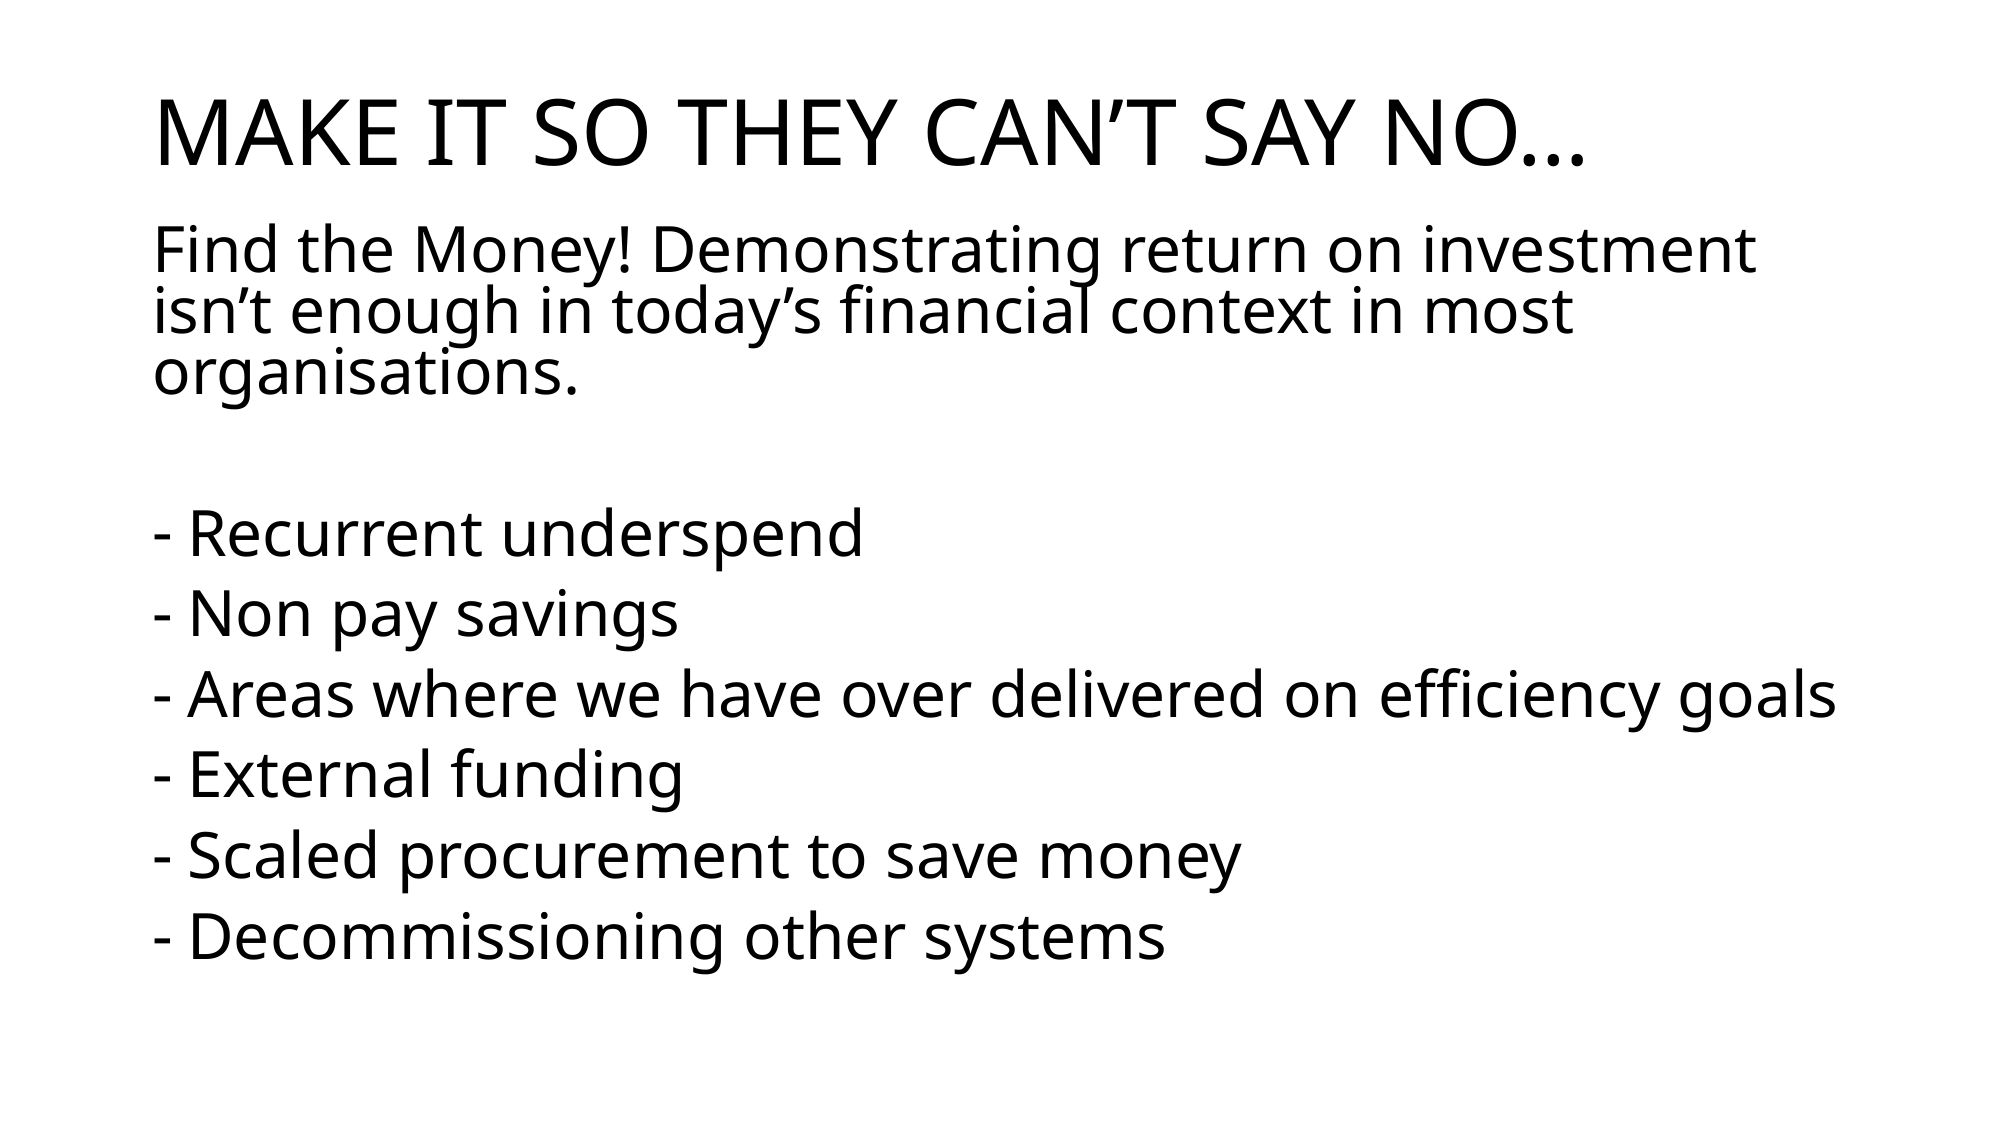

# MAKE IT SO THEY CAN’T SAY NO…
Find the Money! Demonstrating return on investment isn’t enough in today’s financial context in most organisations.
Recurrent underspend
Non pay savings
Areas where we have over delivered on efficiency goals
External funding
Scaled procurement to save money
Decommissioning other systems